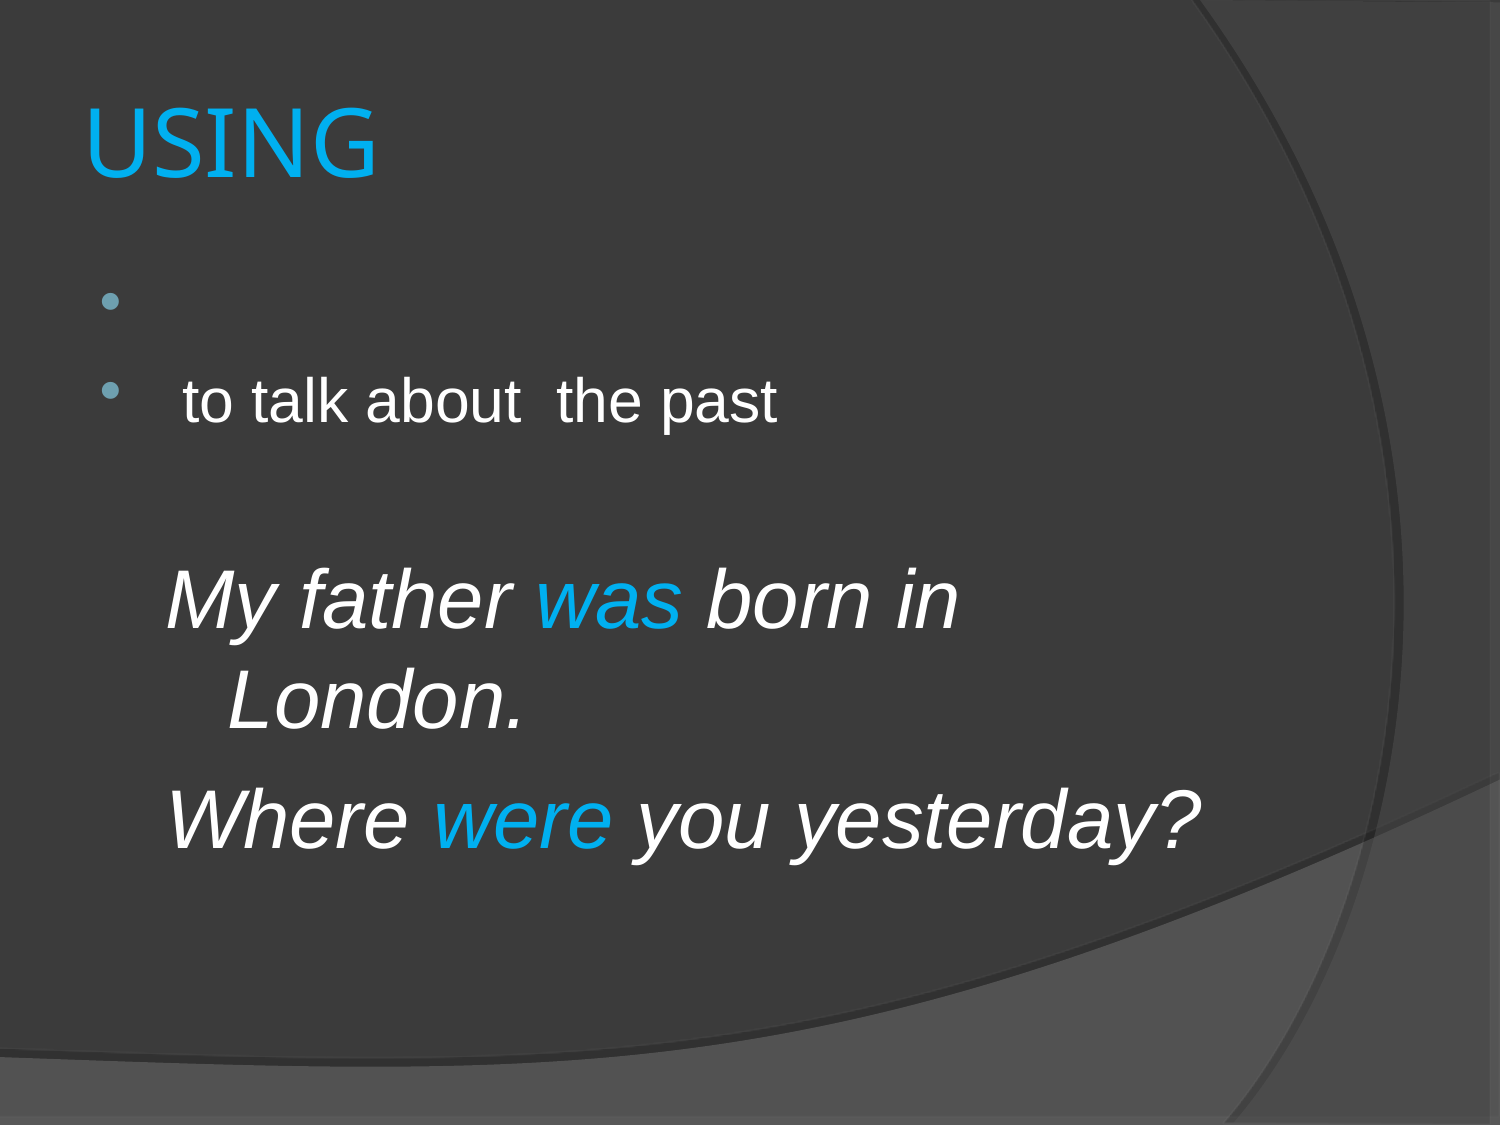

# USING
 to talk about the past
My father was born in London.
Where were you yesterday?